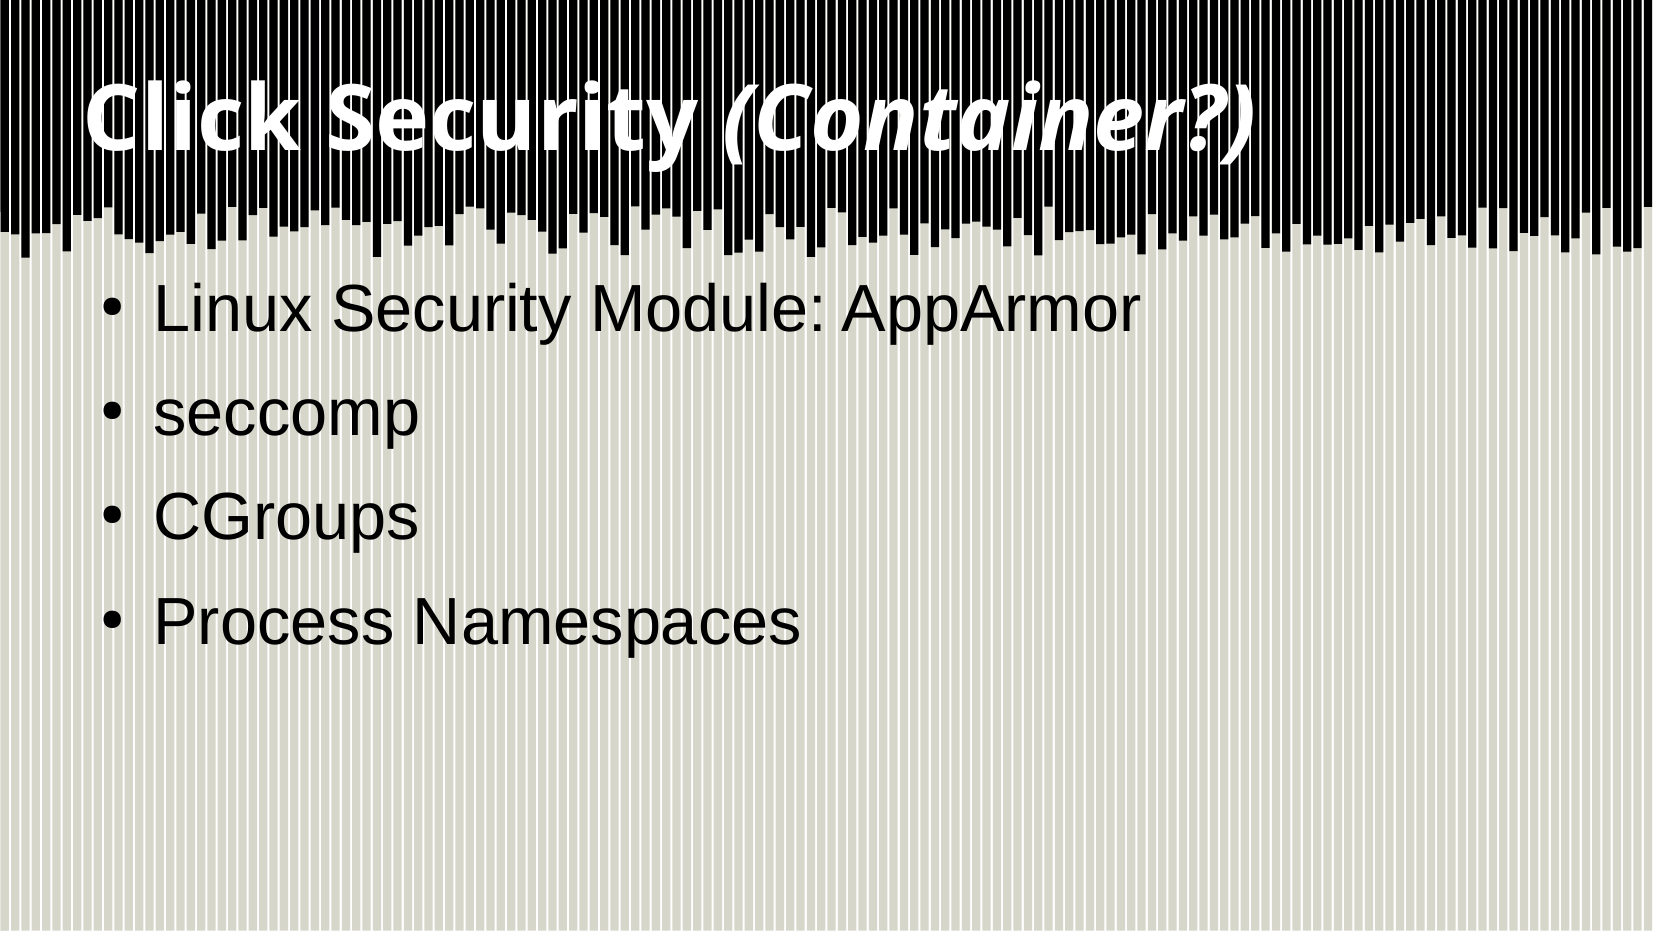

# Click Security (Container?)
Linux Security Module: AppArmor
seccomp
CGroups
Process Namespaces